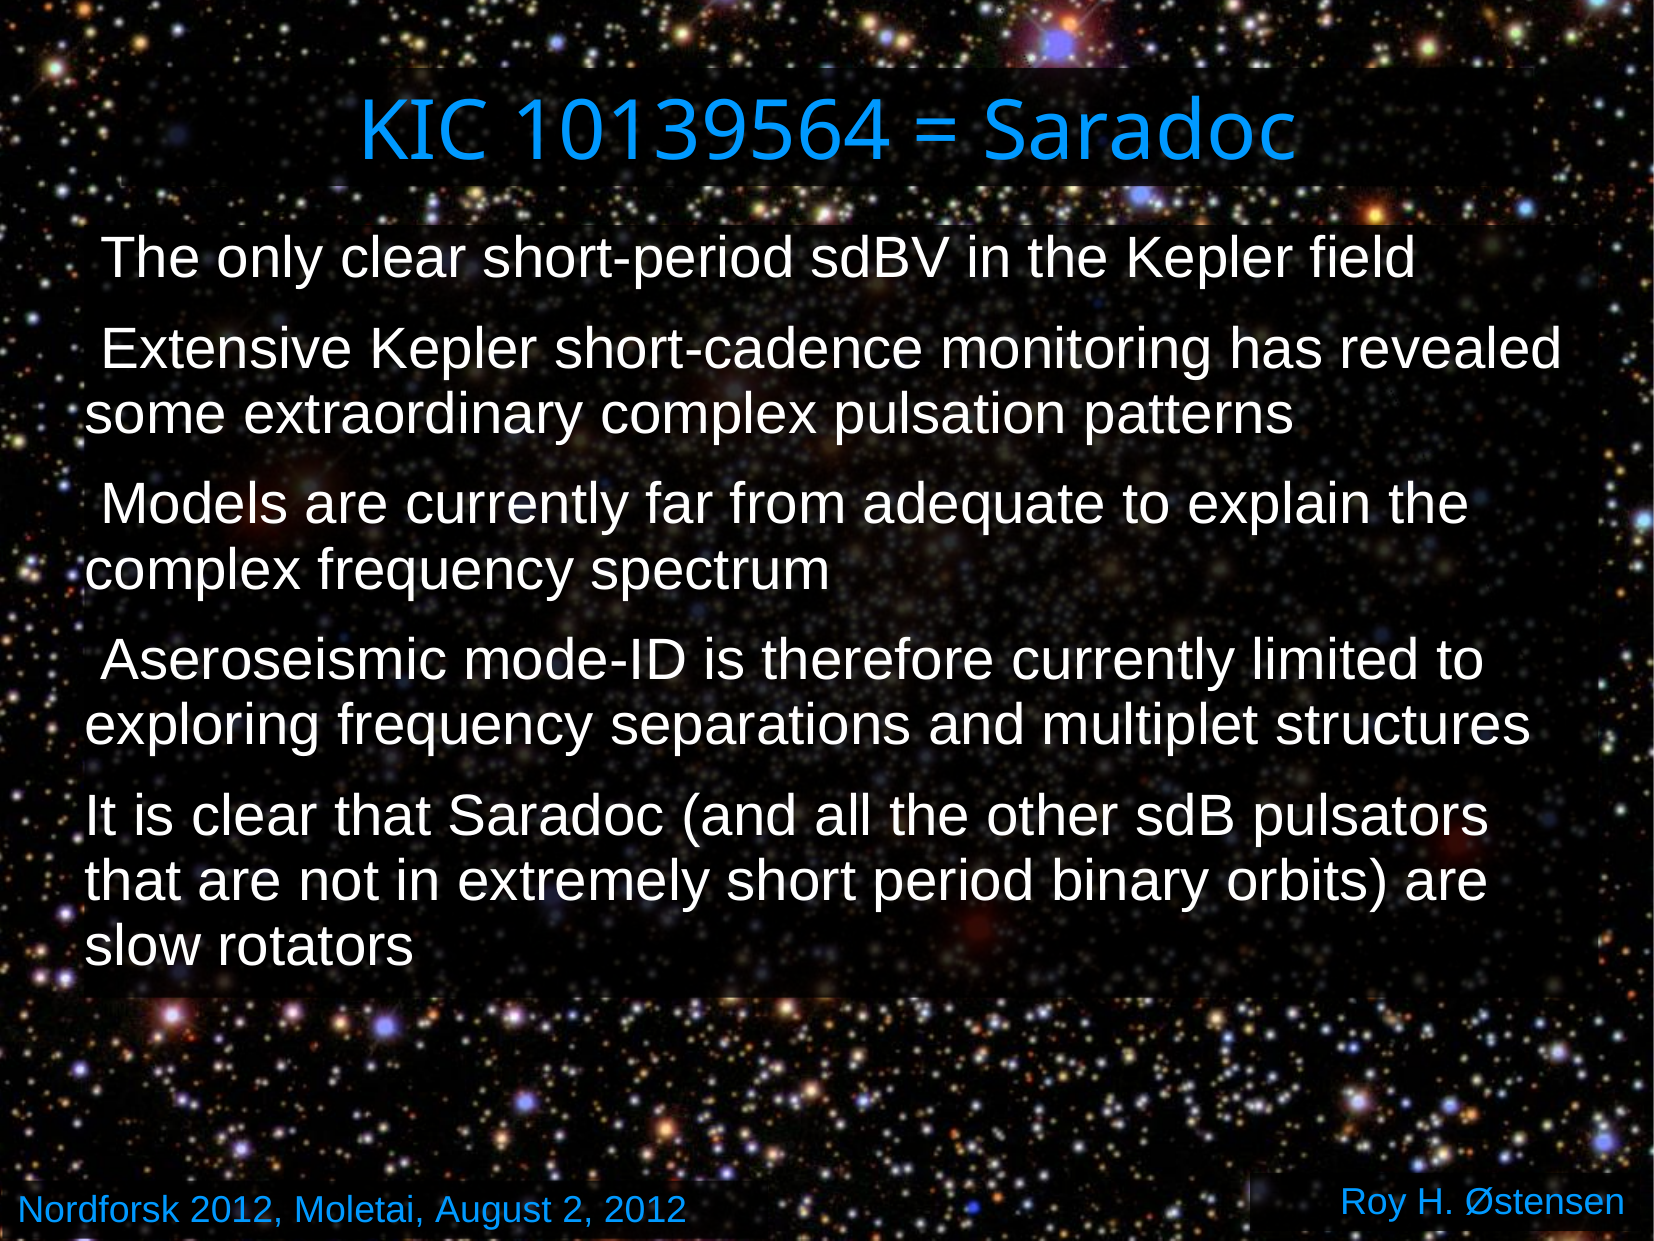

# KIC 10139564 = Saradoc
 The only clear short-period sdBV in the Kepler field
 Extensive Kepler short-cadence monitoring has revealed some extraordinary complex pulsation patterns
 Models are currently far from adequate to explain the complex frequency spectrum
 Aseroseismic mode-ID is therefore currently limited to exploring frequency separations and multiplet structures
It is clear that Saradoc (and all the other sdB pulsators that are not in extremely short period binary orbits) are slow rotators